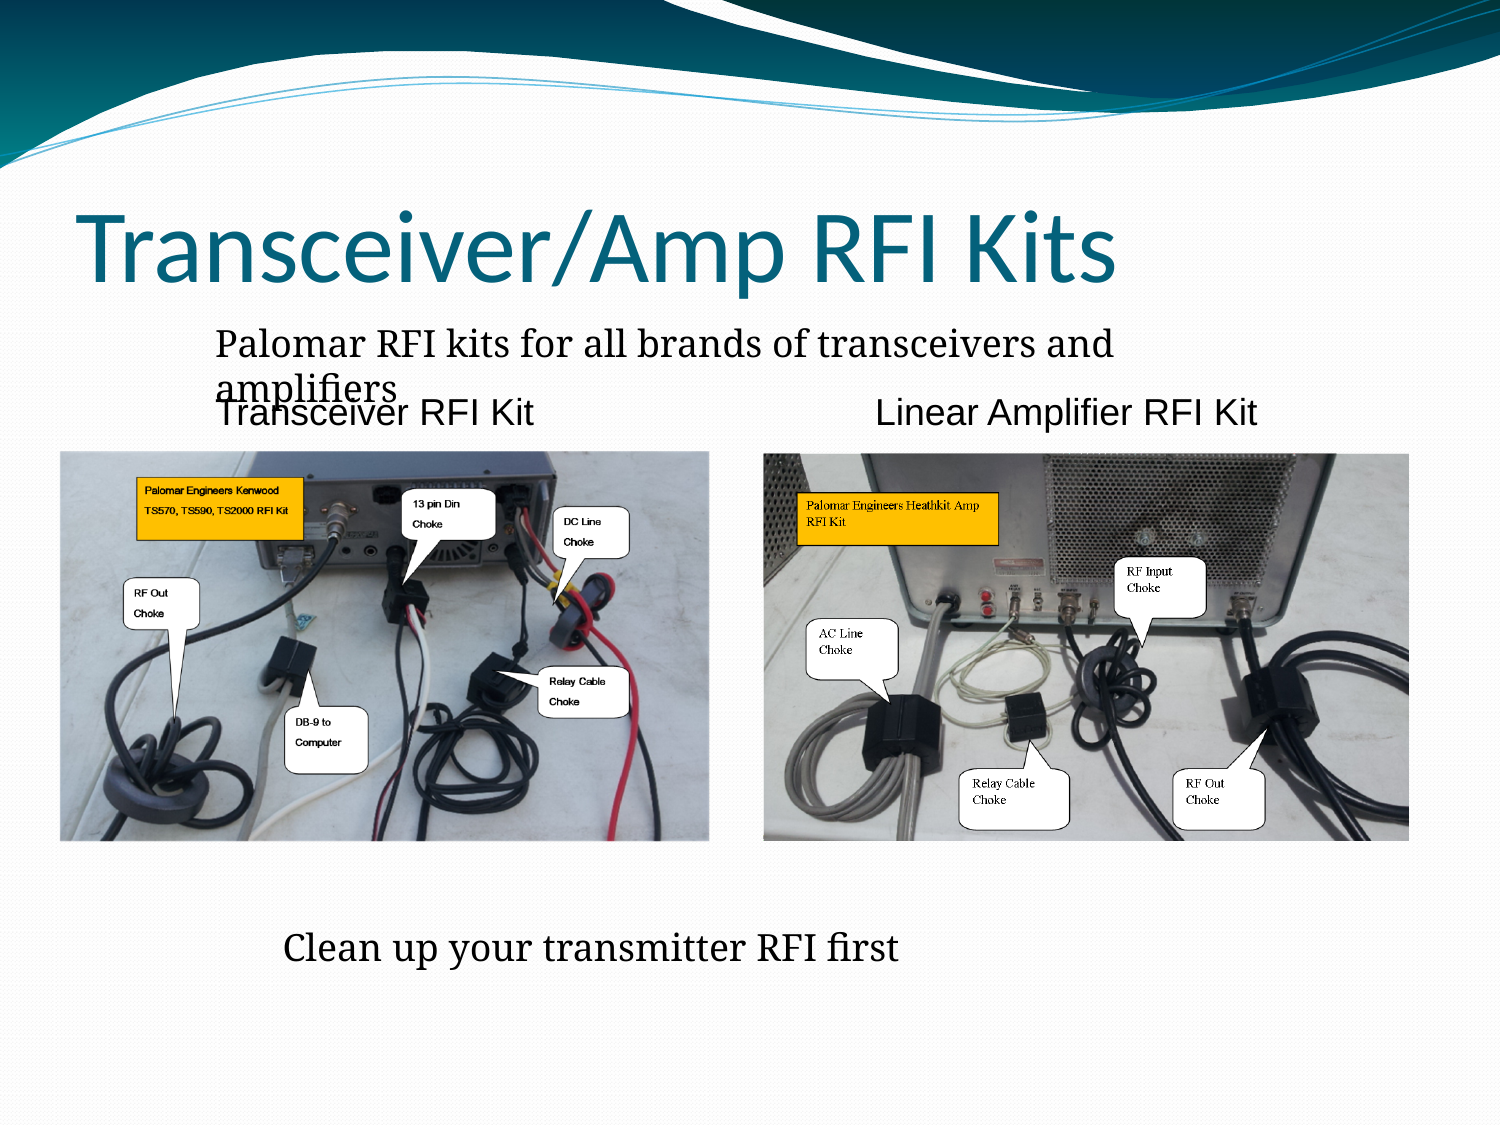

# Transceiver/Amp RFI Kits
Palomar RFI kits for all brands of transceivers and amplifiers
Transceiver RFI Kit
Linear Amplifier RFI Kit
Clean up your transmitter RFI first